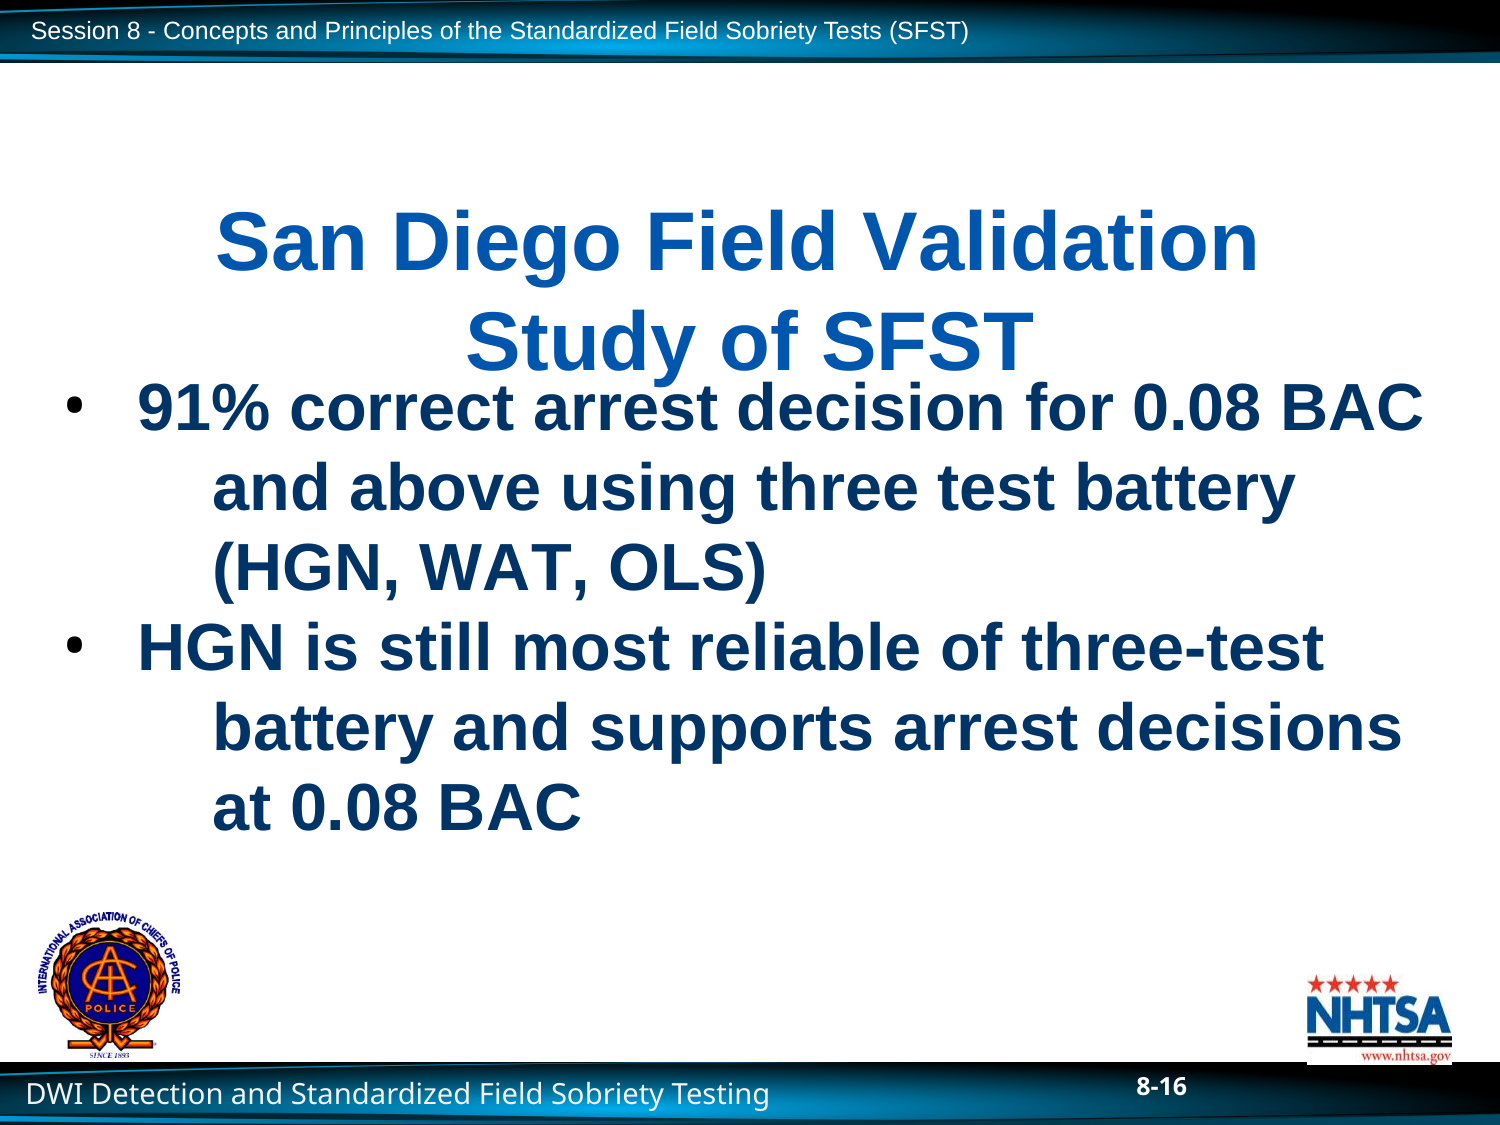

San Diego Field Validation
Study of SFST
# 91% correct arrest decision for 0.08 BAC and above using three test battery (HGN, WAT, OLS)
HGN is still most reliable of three-test battery and supports arrest decisions at 0.08 BAC
8-16